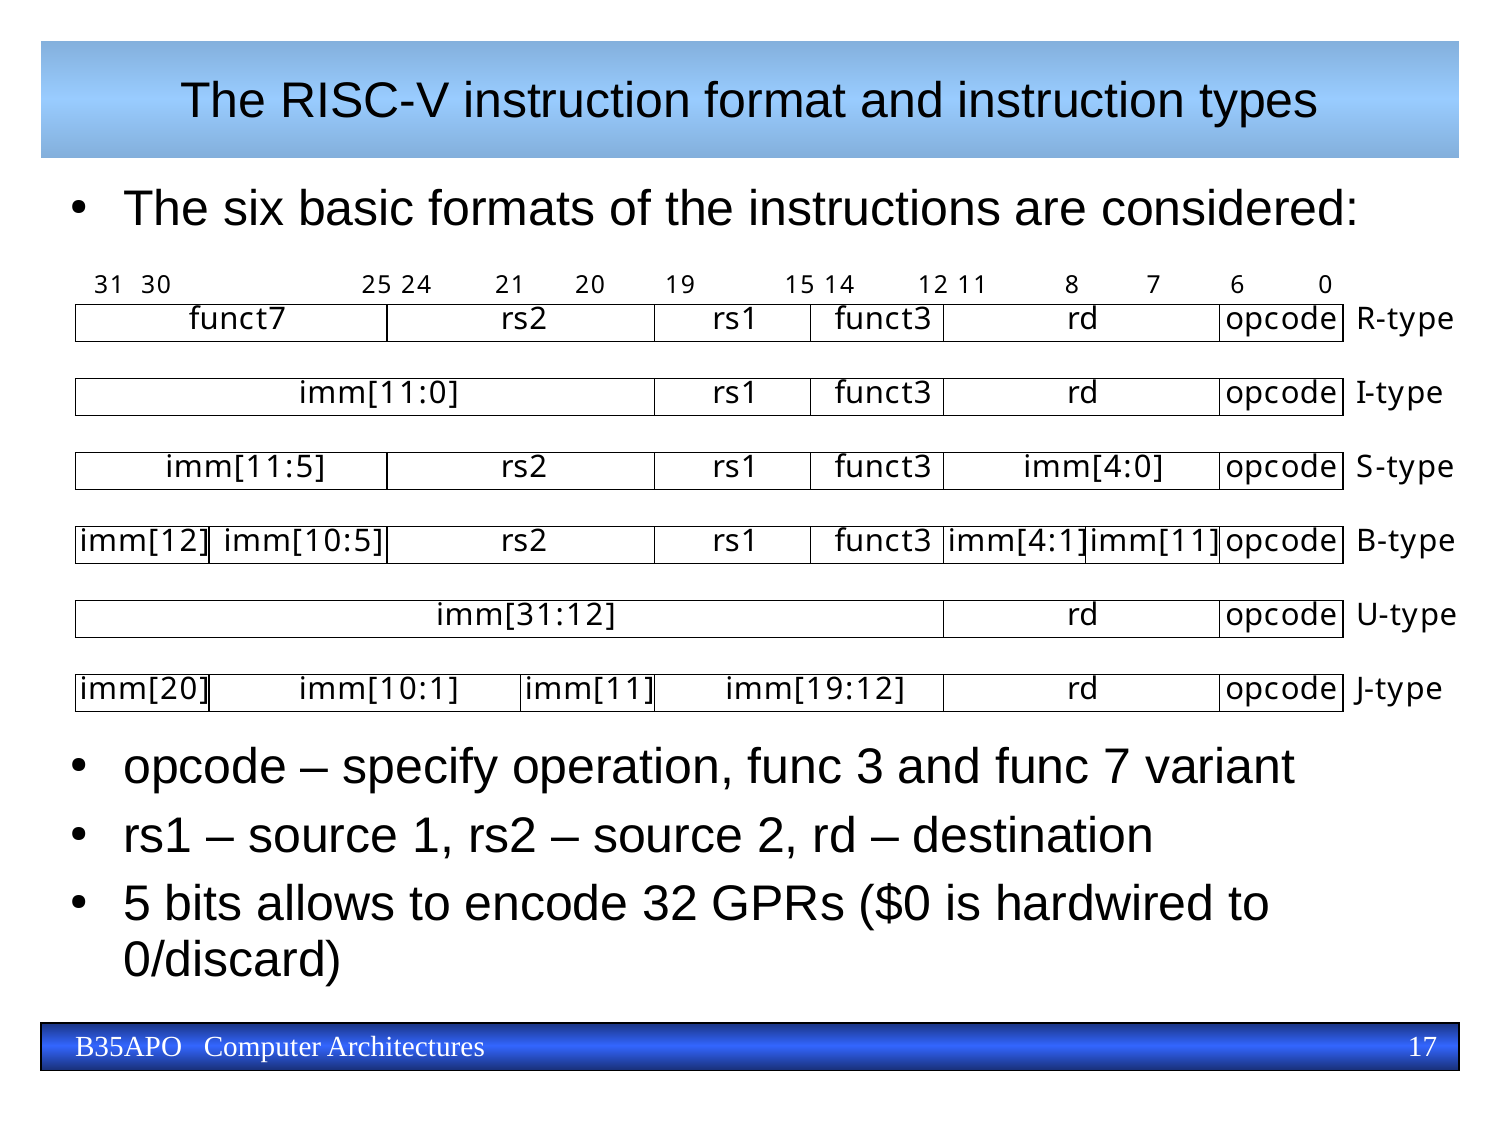

# The RISC-V instruction format and instruction types
The six basic formats of the instructions are considered:
opcode – specify operation, func 3 and func 7 variant
rs1 – source 1, rs2 – source 2, rd – destination
5 bits allows to encode 32 GPRs ($0 is hardwired to 0/discard)
B35APO Computer Architectures
17